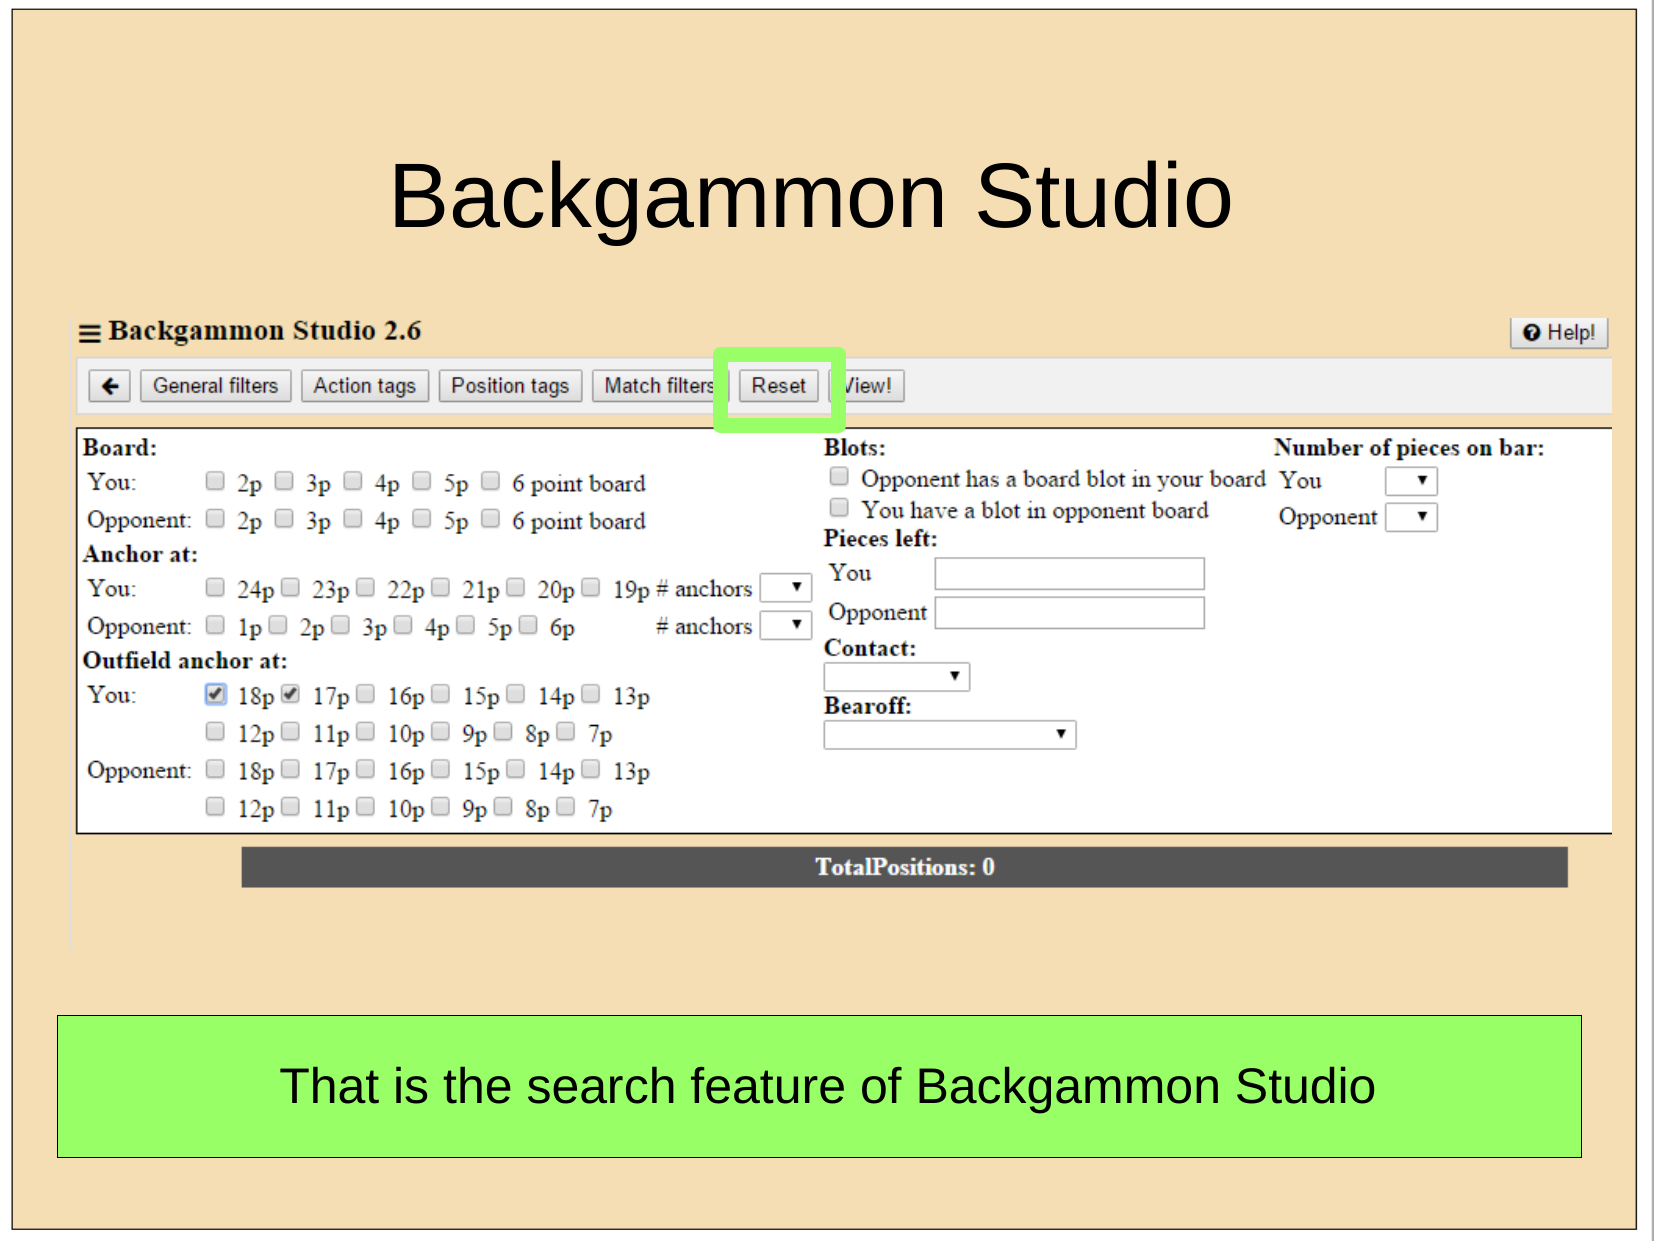

# Backgammon Studio
That is the search feature of Backgammon Studio